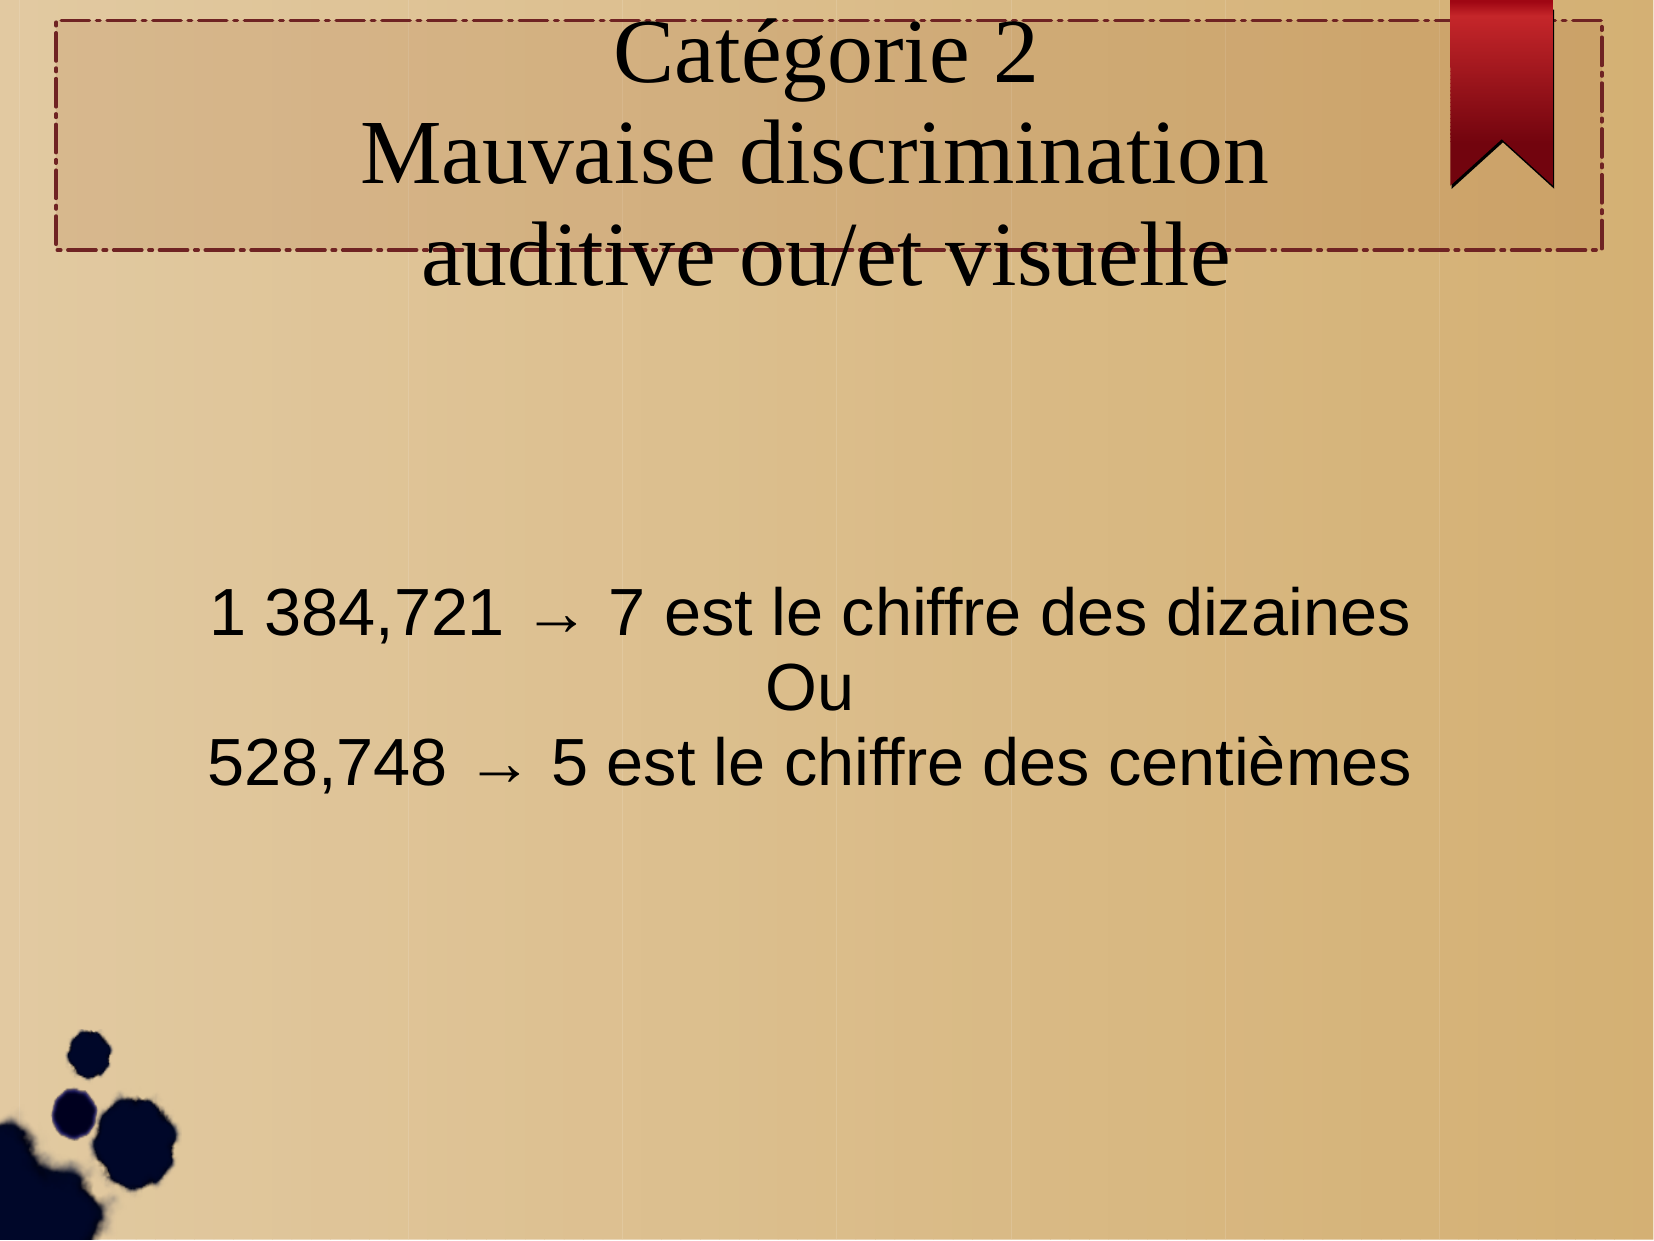

# Catégorie 2 Mauvaise discrimination auditive ou/et visuelle
1 384,721 → 7 est le chiffre des dizaines
Ou
528,748 → 5 est le chiffre des centièmes